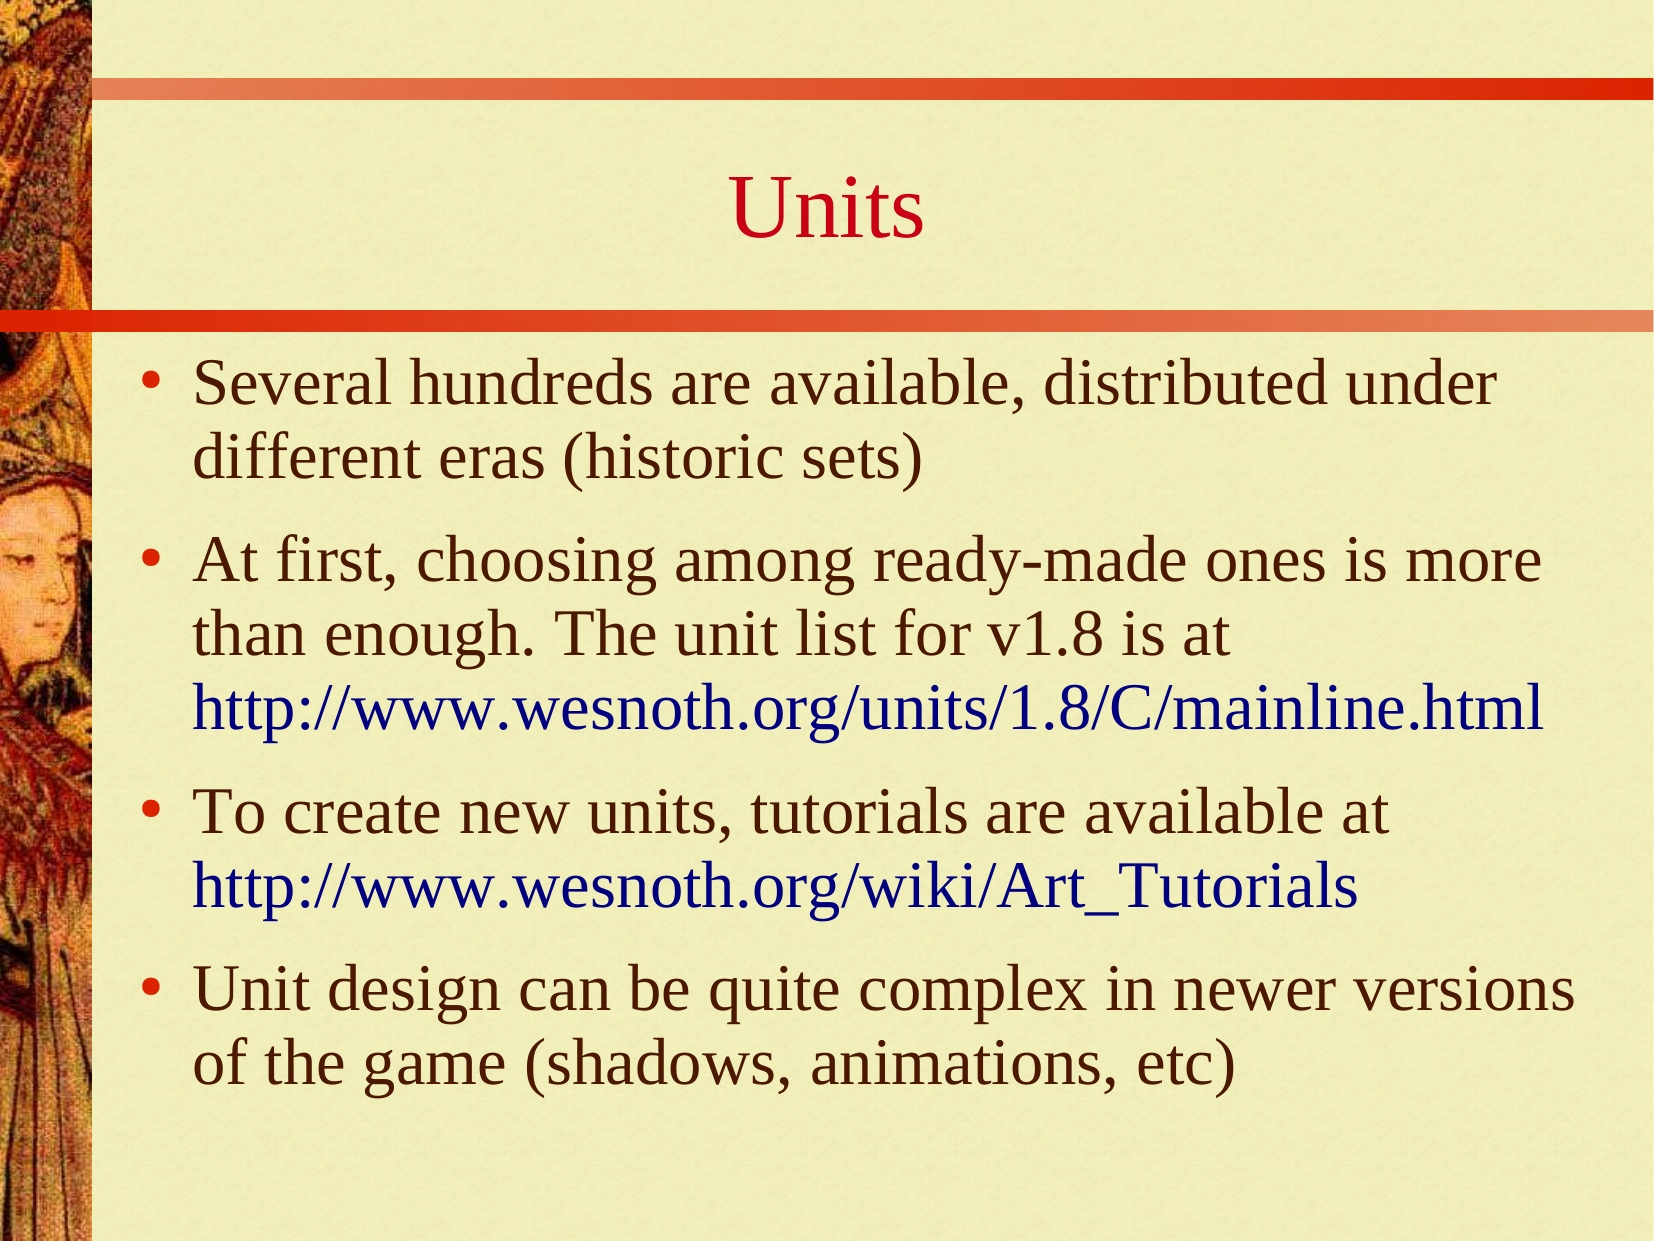

# Units
Several hundreds are available, distributed under different eras (historic sets)
At first, choosing among ready-made ones is more than enough. The unit list for v1.8 is at http://www.wesnoth.org/units/1.8/C/mainline.html
To create new units, tutorials are available at http://www.wesnoth.org/wiki/Art_Tutorials
Unit design can be quite complex in newer versions of the game (shadows, animations, etc)